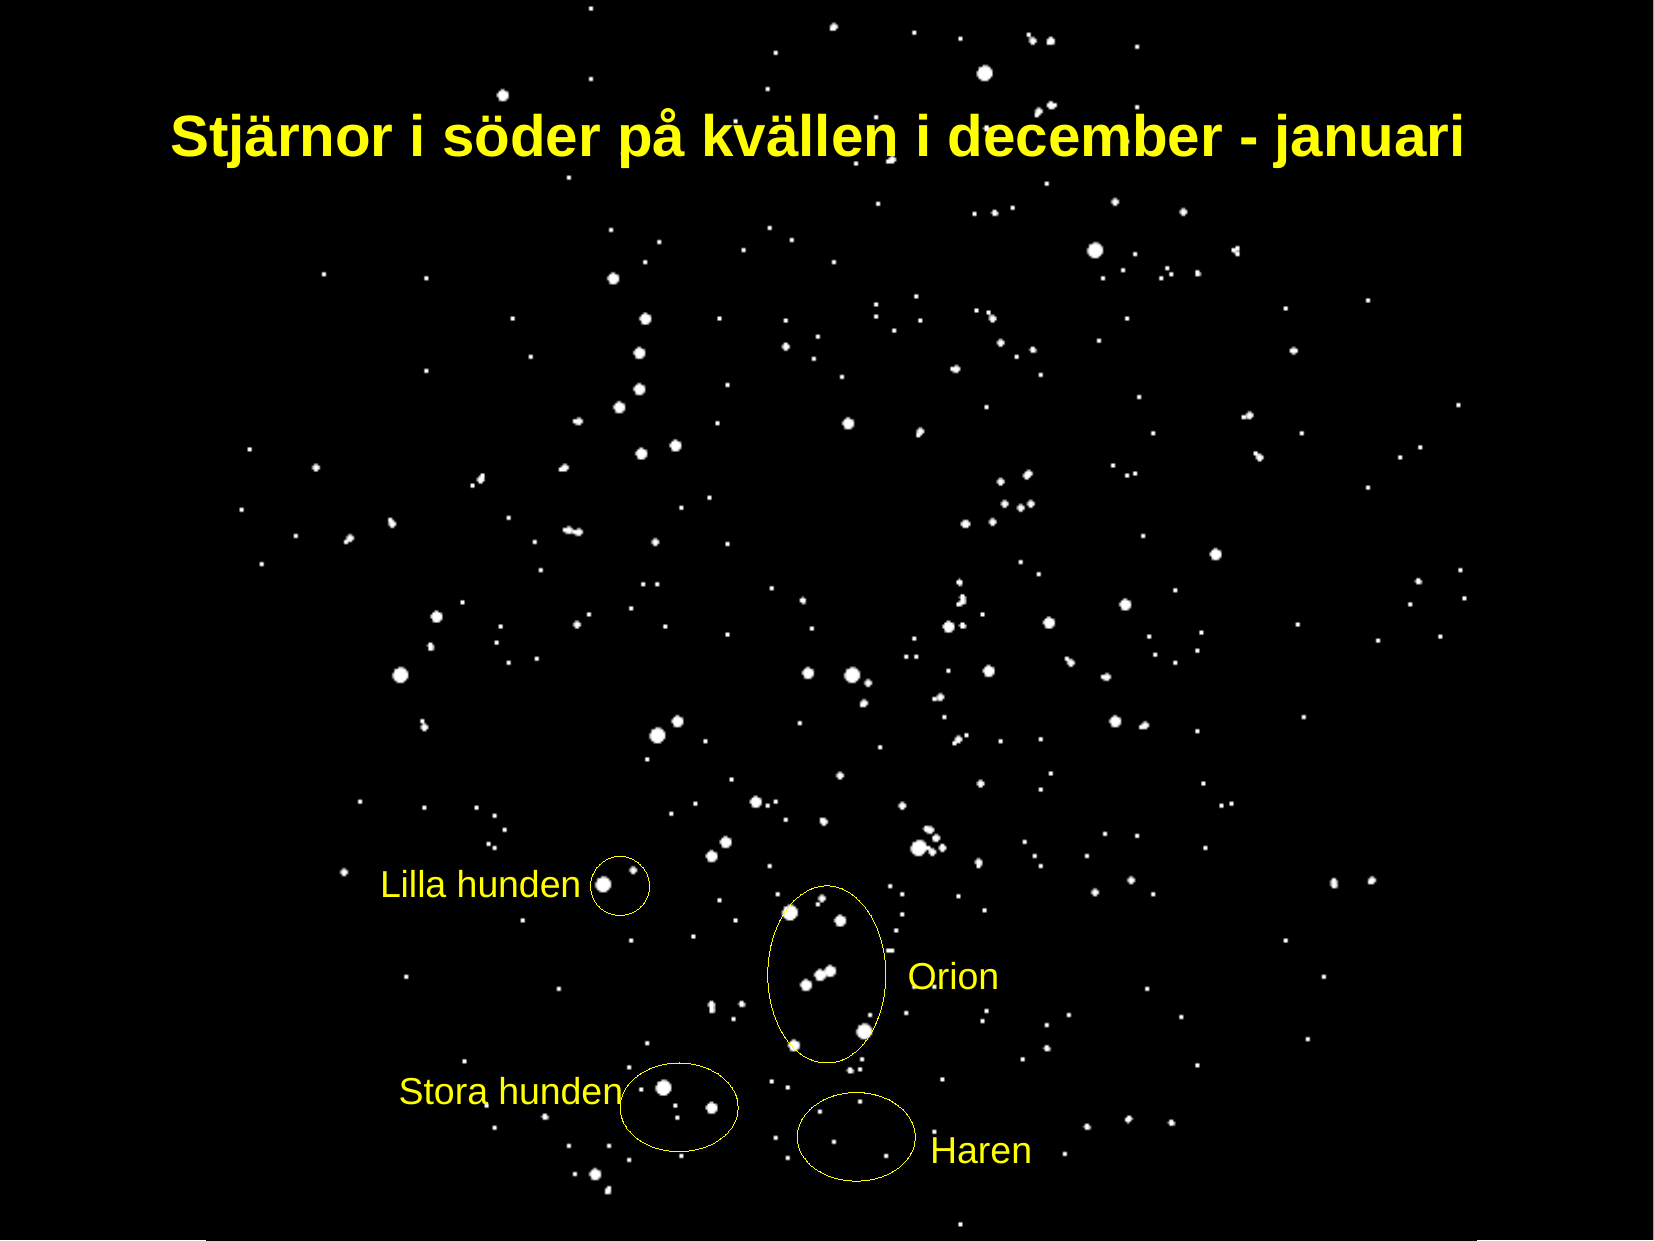

Stjärnor i söder på kvällen i december - januari
Lilla hunden
Orion
Stora hunden
Haren